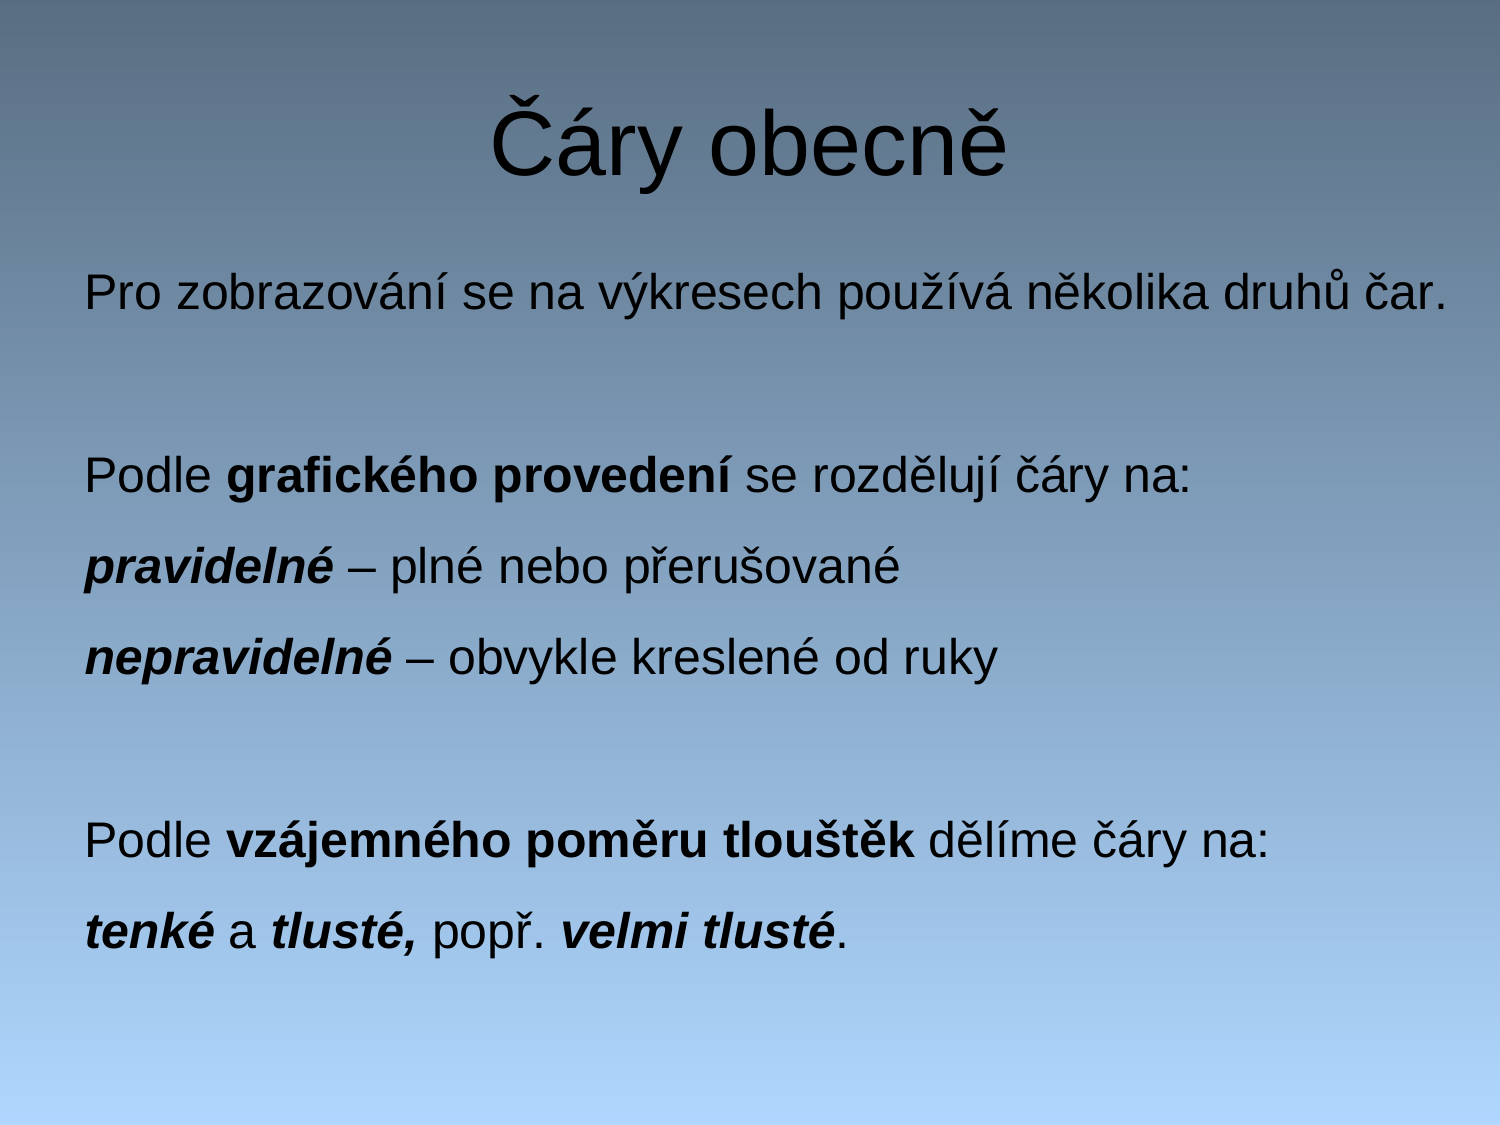

# Čáry obecně
Pro zobrazování se na výkresech používá několika druhů čar.
Podle grafického provedení se rozdělují čáry na:
pravidelné – plné nebo přerušované
nepravidelné – obvykle kreslené od ruky
Podle vzájemného poměru tlouštěk dělíme čáry na:
tenké a tlusté, popř. velmi tlusté.